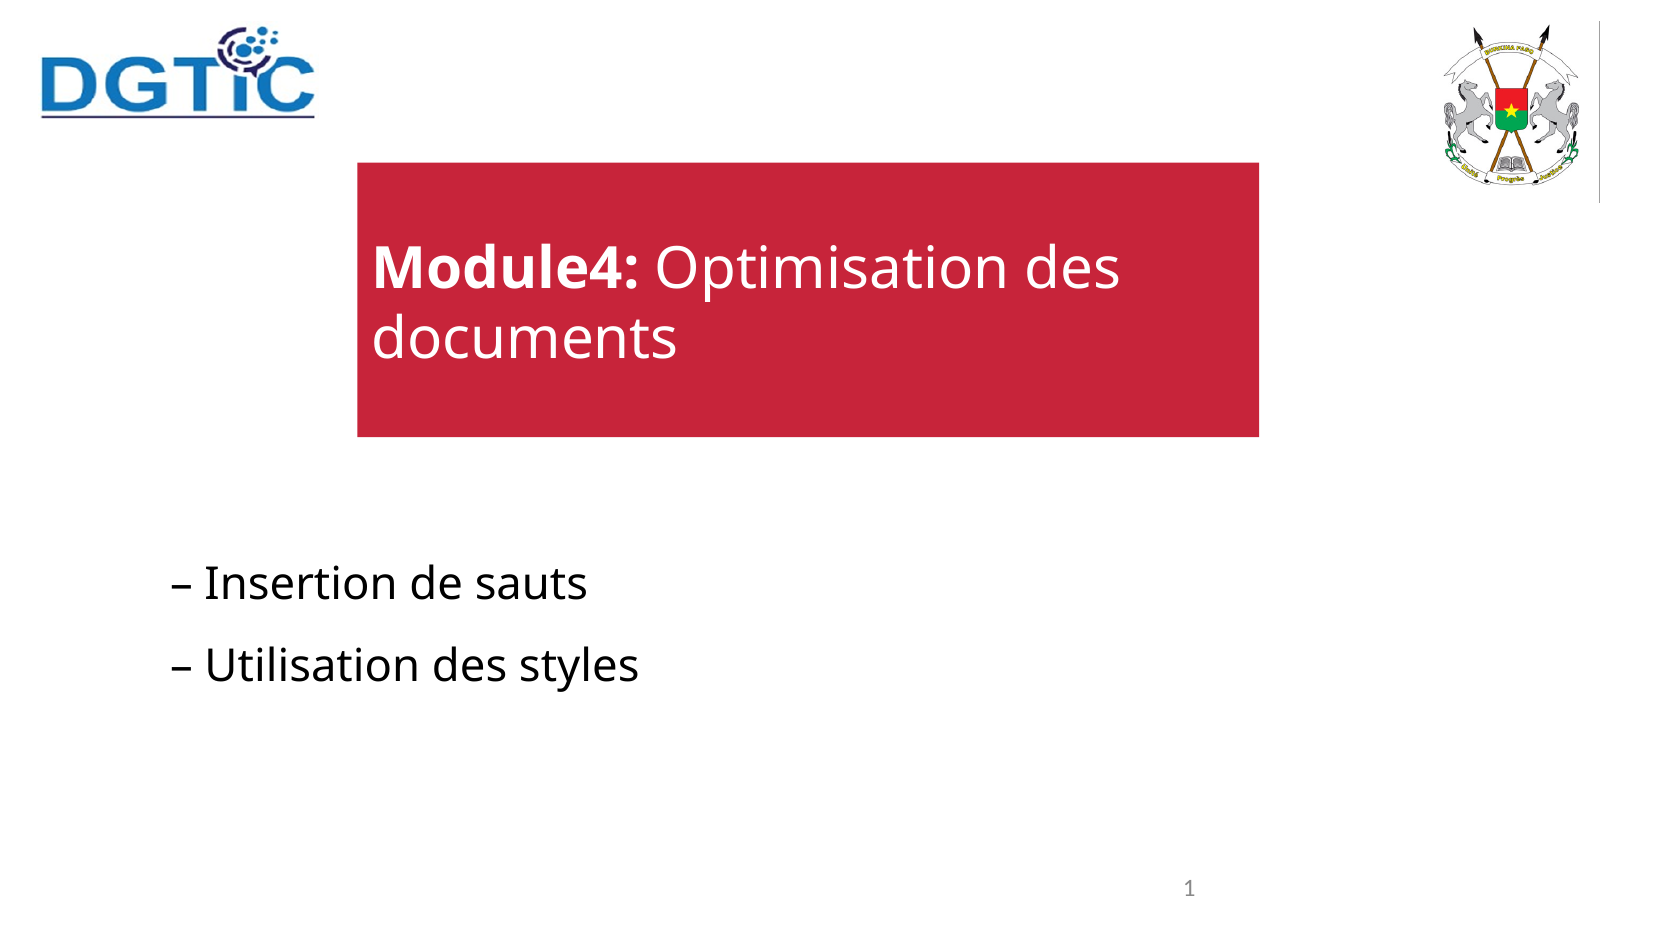

Module4: Optimisation des documents
– Insertion de sauts
– Utilisation des styles